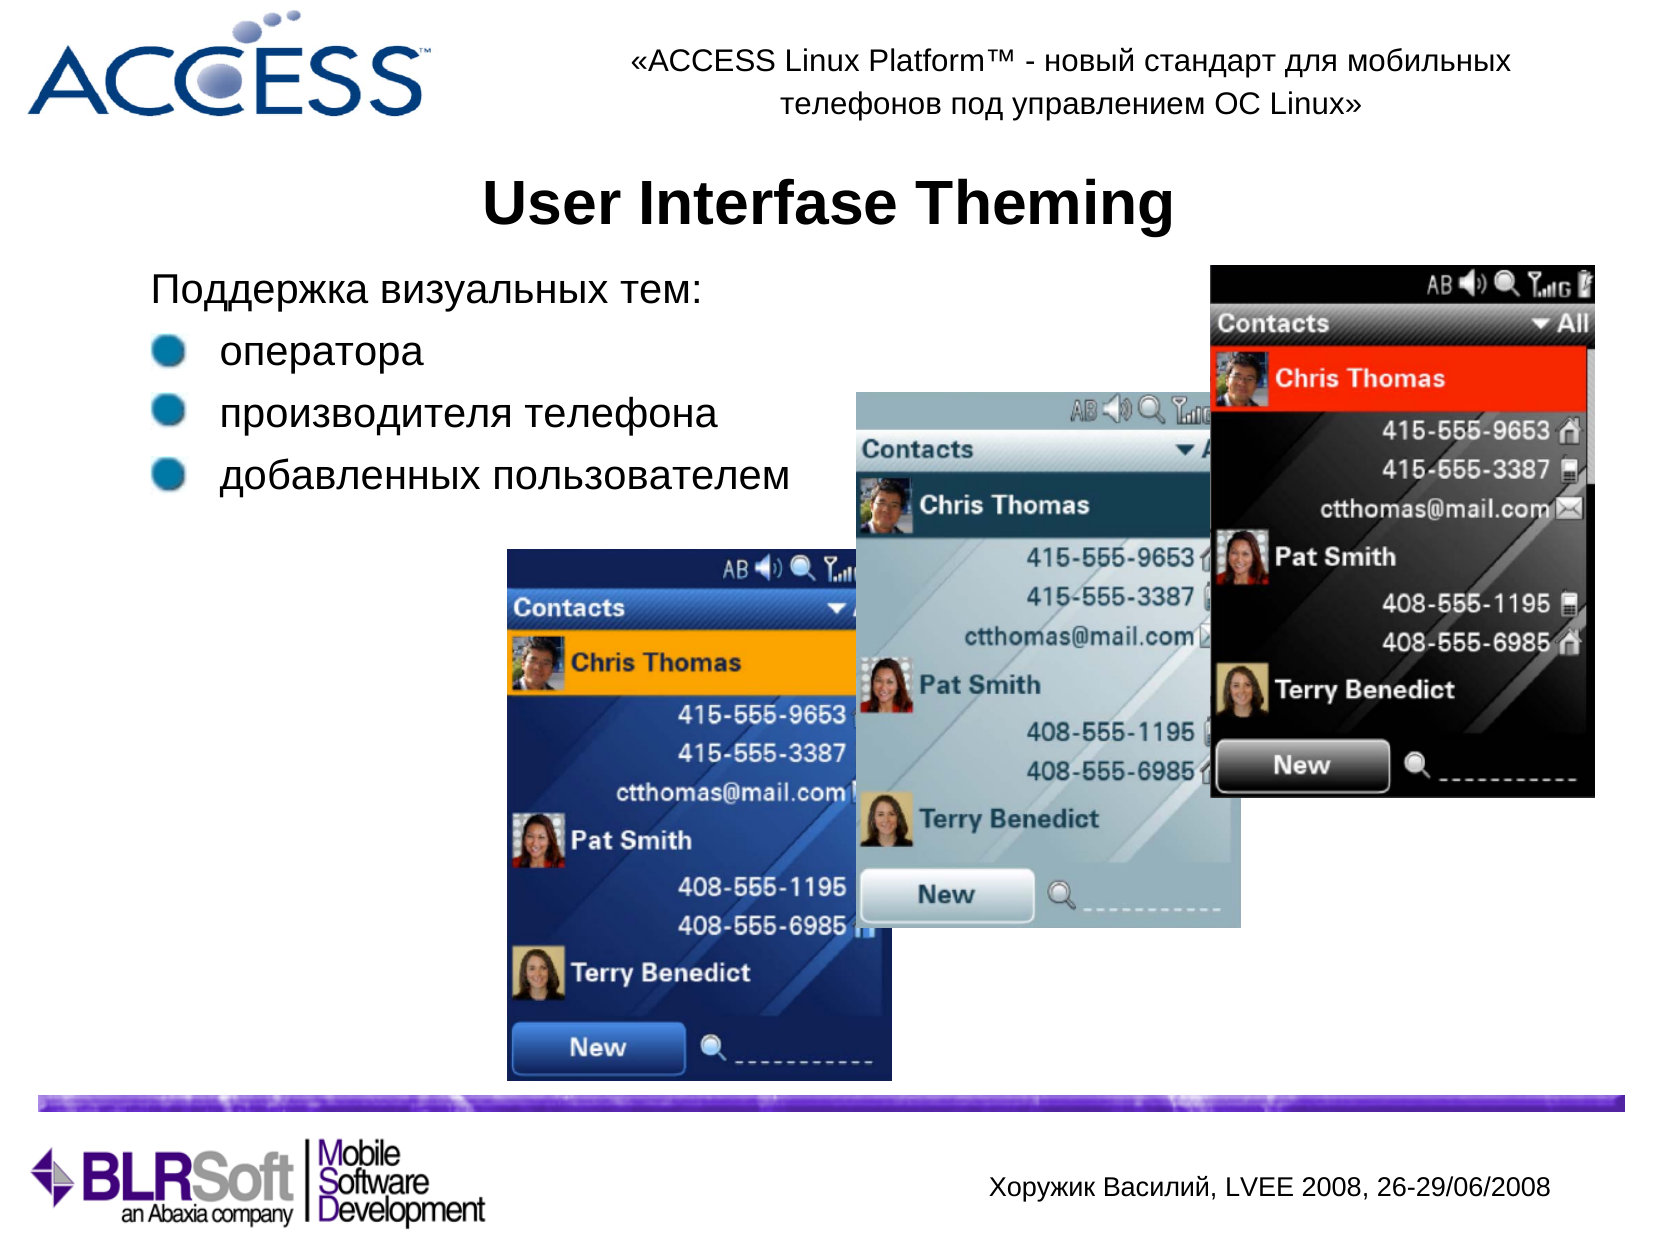

# «ACCESS Linux Platform™ - новый стандарт для мобильных телефонов под управлением ОС Linux»
User Interfase Theming
Поддержка визуальных тем:
 оператора
 производителя телефона
 добавленных пользователем
Хоружик Василий, LVEE 2008, 26-29/06/2008